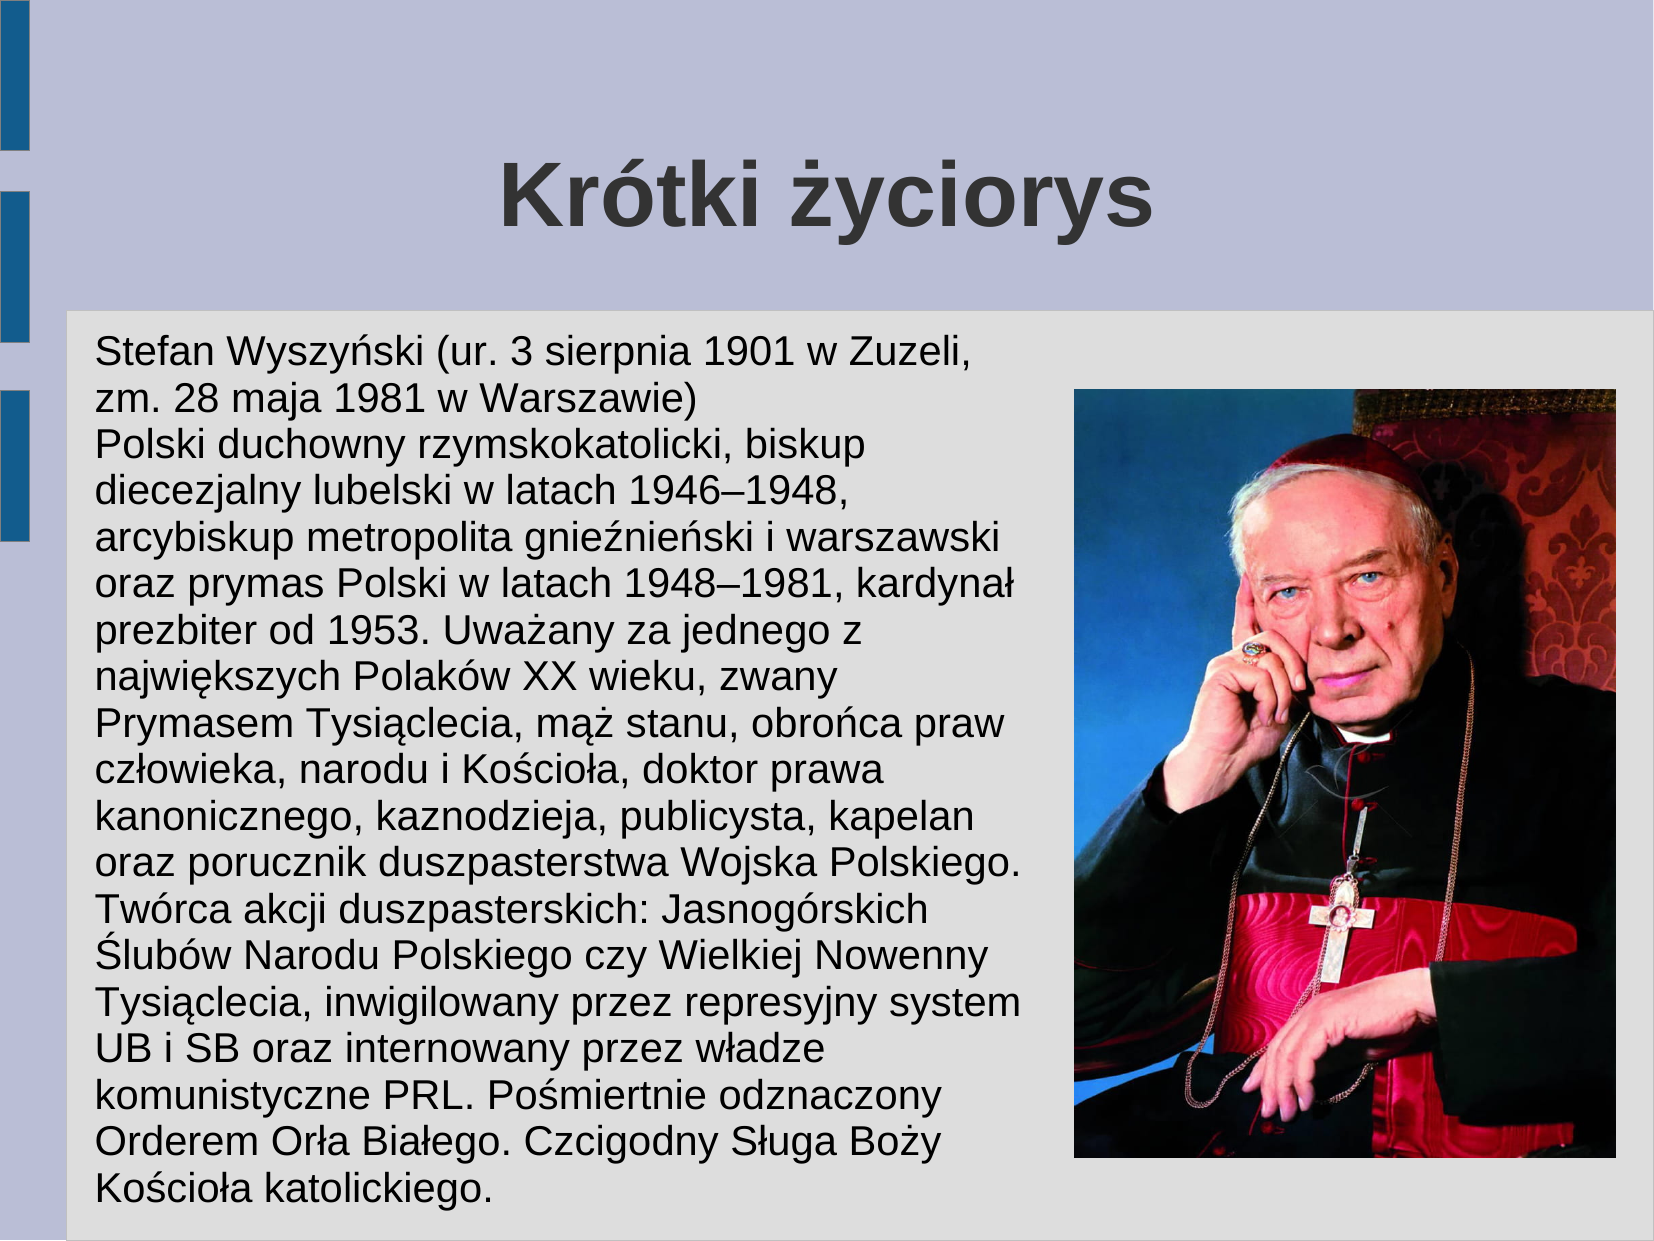

# Krótki życiorys
Stefan Wyszyński (ur. 3 sierpnia 1901 w Zuzeli, zm. 28 maja 1981 w Warszawie)
Polski duchowny rzymskokatolicki, biskup diecezjalny lubelski w latach 1946–1948, arcybiskup metropolita gnieźnieński i warszawski oraz prymas Polski w latach 1948–1981, kardynał prezbiter od 1953. Uważany za jednego z największych Polaków XX wieku, zwany Prymasem Tysiąclecia, mąż stanu, obrońca praw człowieka, narodu i Kościoła, doktor prawa kanonicznego, kaznodzieja, publicysta, kapelan oraz porucznik duszpasterstwa Wojska Polskiego. Twórca akcji duszpasterskich: Jasnogórskich Ślubów Narodu Polskiego czy Wielkiej Nowenny Tysiąclecia, inwigilowany przez represyjny system UB i SB oraz internowany przez władze komunistyczne PRL. Pośmiertnie odznaczony Orderem Orła Białego. Czcigodny Sługa Boży Kościoła katolickiego.